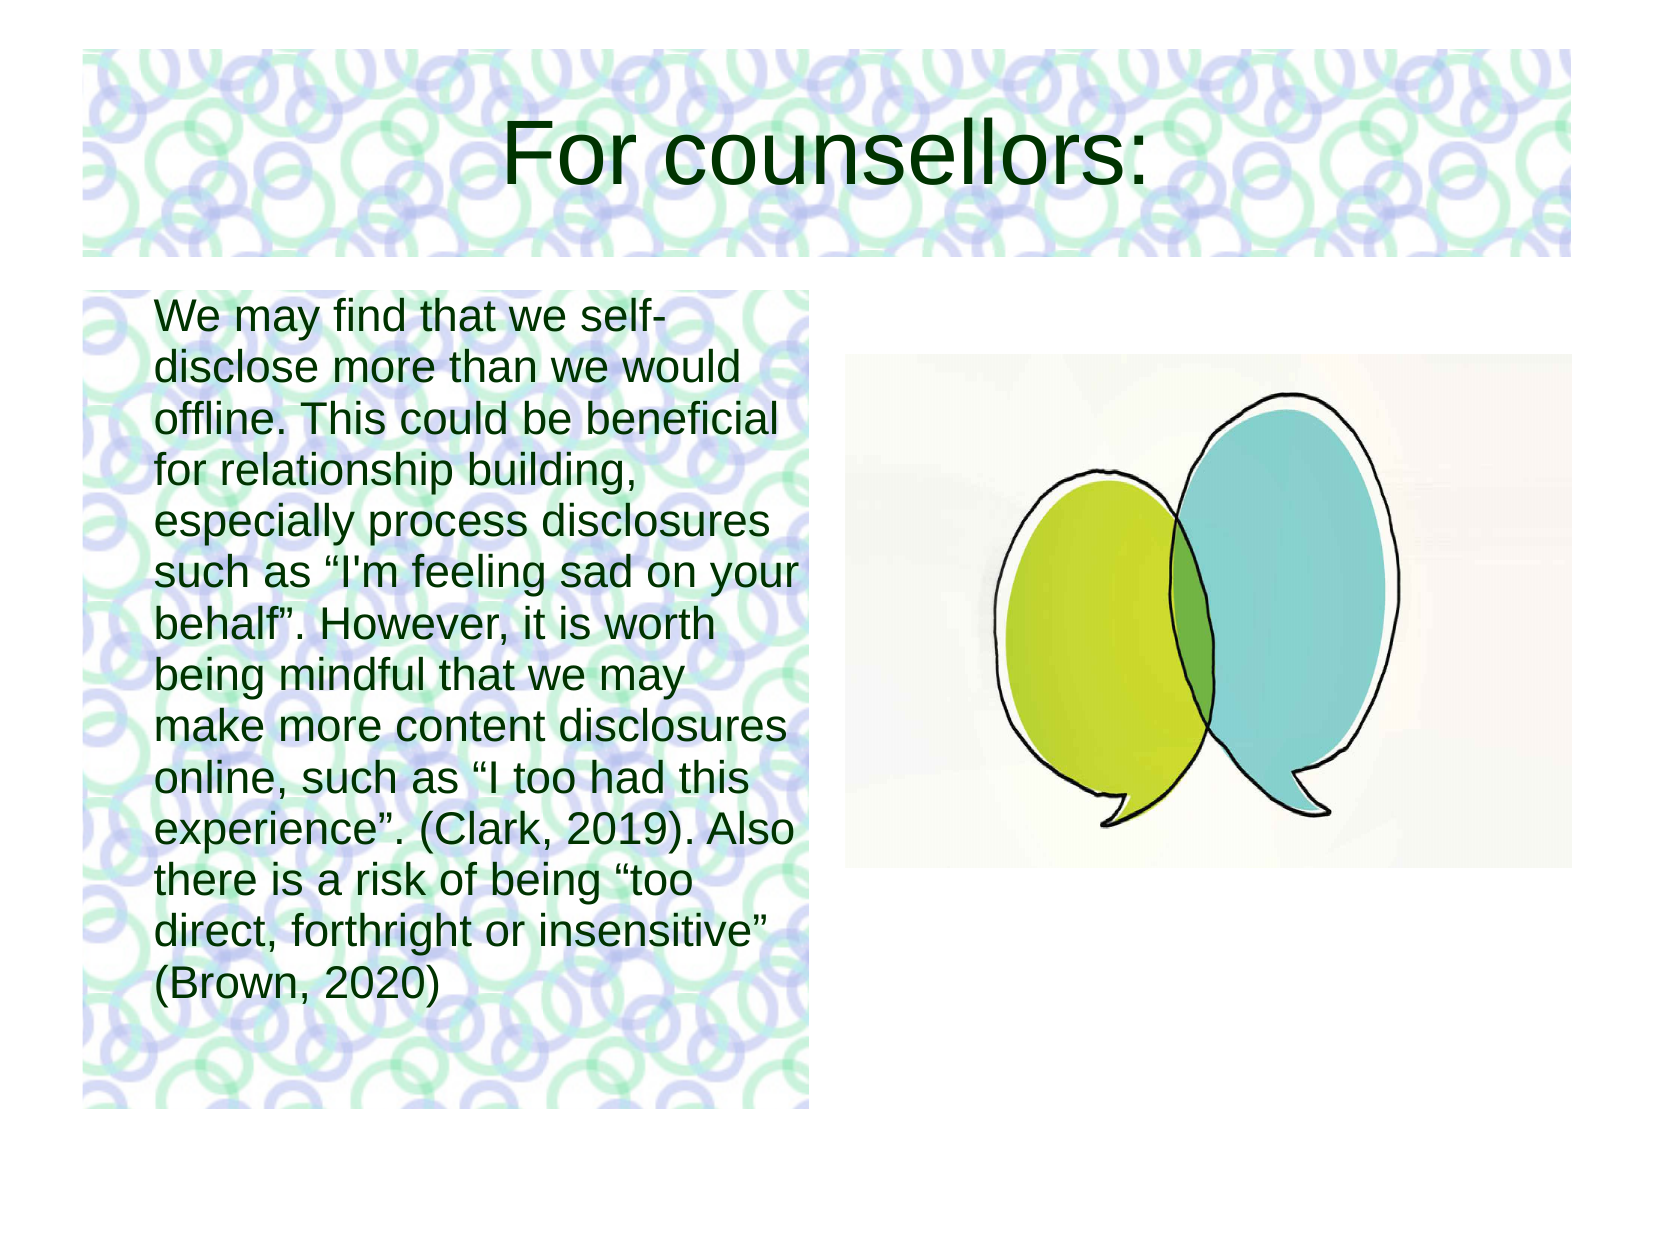

# For counsellors:
We may find that we self-disclose more than we would offline. This could be beneficial for relationship building, especially process disclosures such as “I'm feeling sad on your behalf”. However, it is worth being mindful that we may make more content disclosures online, such as “I too had this experience”. (Clark, 2019). Also there is a risk of being “too direct, forthright or insensitive” (Brown, 2020)